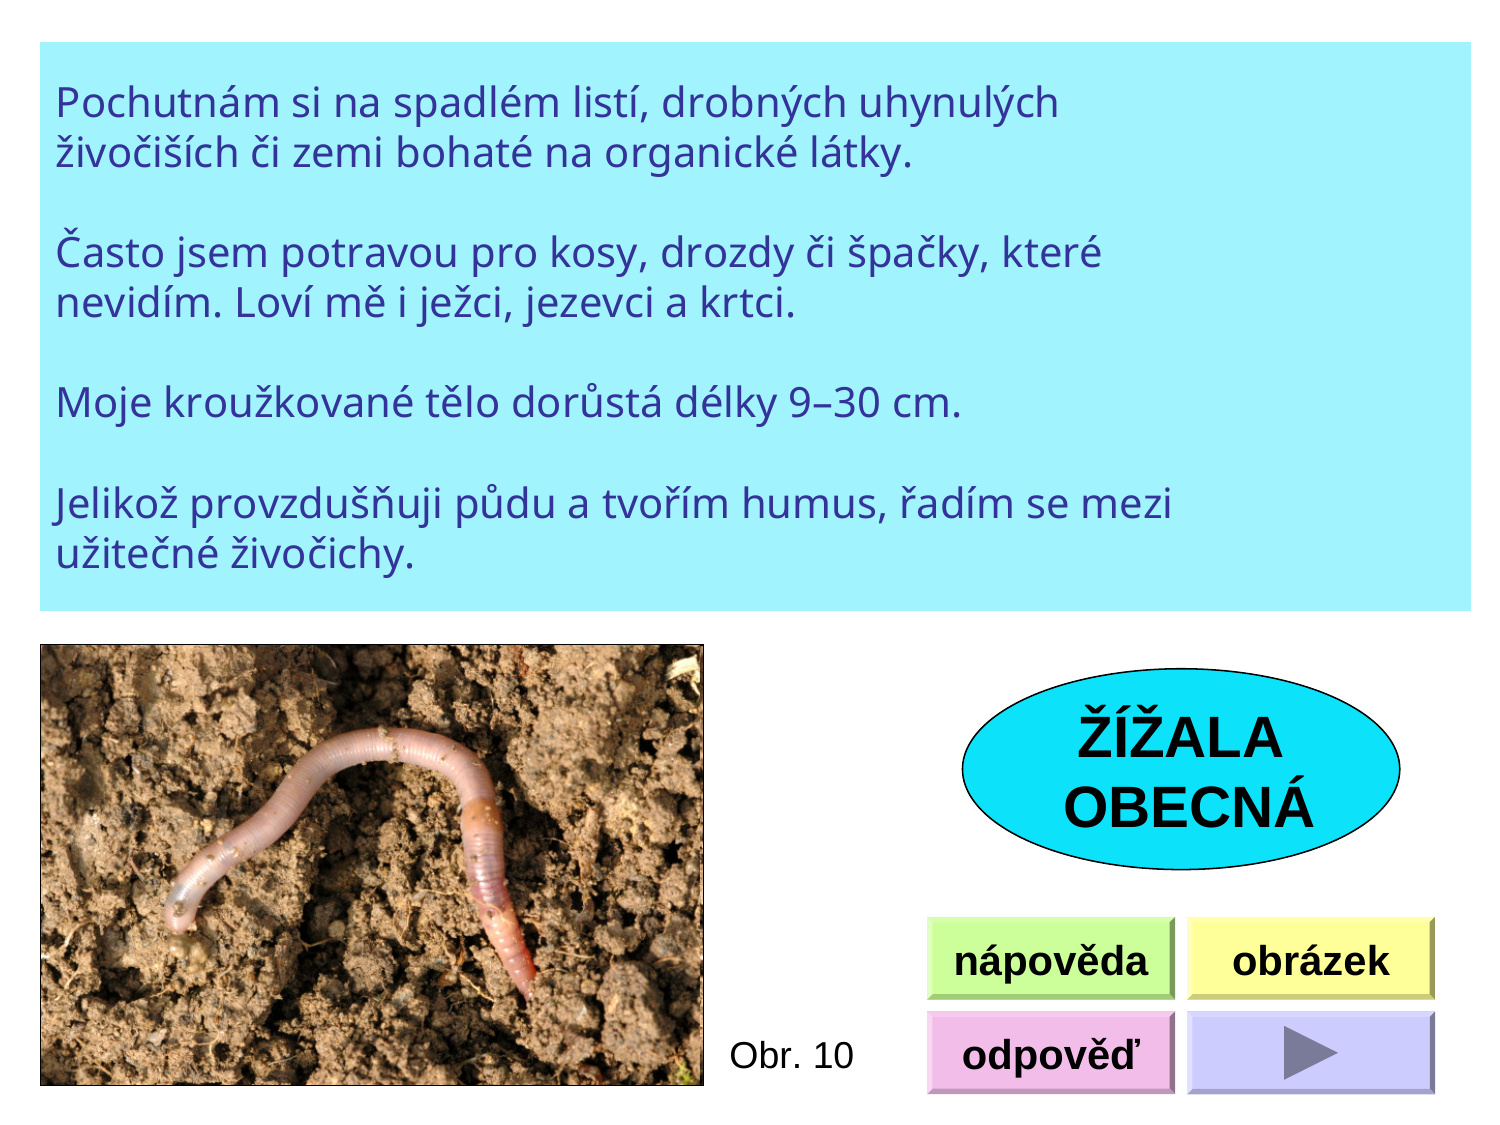

Pochutnám si na spadlém listí, drobných uhynulých
živočiších či zemi bohaté na organické látky.
Často jsem potravou pro kosy, drozdy či špačky, které
nevidím. Loví mě i ježci, jezevci a krtci.
Moje kroužkované tělo dorůstá délky 9–30 cm.
Jelikož provzdušňuji půdu a tvořím humus, řadím se mezi
užitečné živočichy.
ŽÍŽALA
 OBECNÁ
nápověda
obrázek
odpověď
Obr. 10